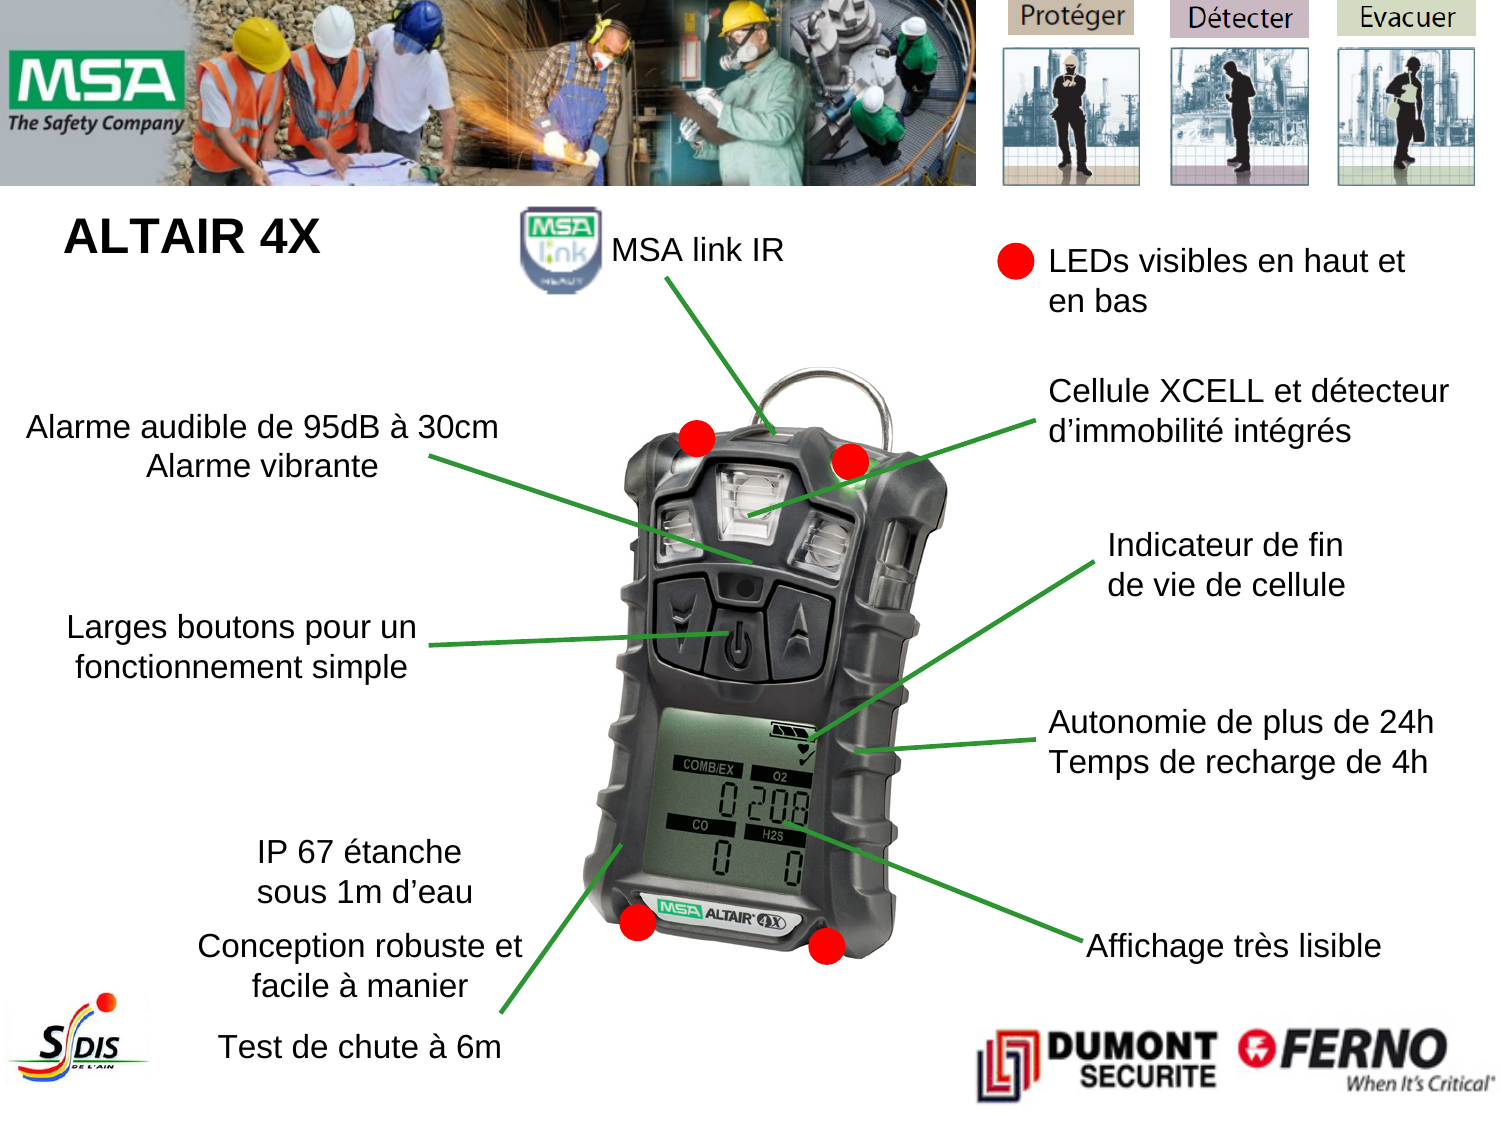

ALTAIR 4X
MSA link IR
LEDs visibles en haut et en bas
Cellule XCELL et détecteur d’immobilité intégrés
Alarme audible de 95dB à 30cm Alarme vibrante
Indicateur de fin de vie de cellule
Larges boutons pour un fonctionnement simple
Autonomie de plus de 24h Temps de recharge de 4h
IP 67 étanche sous 1m d’eau
Conception robuste et facile à manier
Test de chute à 6m
Affichage très lisible